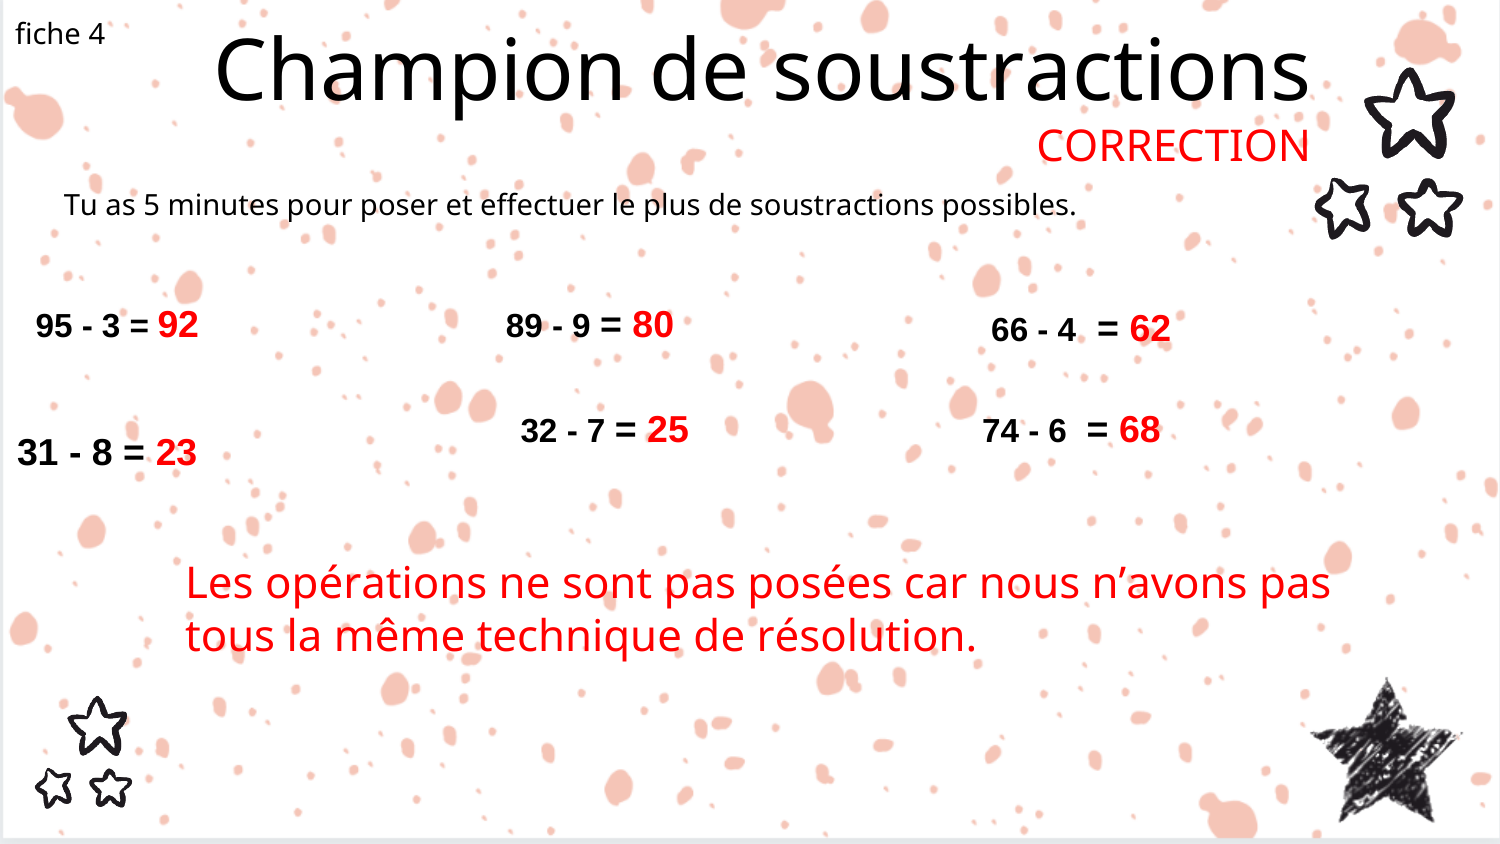

fiche 4
Champion de soustractions
CORRECTION
Tu as 5 minutes pour poser et effectuer le plus de soustractions possibles.
 95 - 3 = 92
89 - 9 = 80
 66 - 4 = 62
32 - 7 = 25
74 - 6 = 68
31 - 8 = 23
Les opérations ne sont pas posées car nous n’avons pas tous la même technique de résolution.